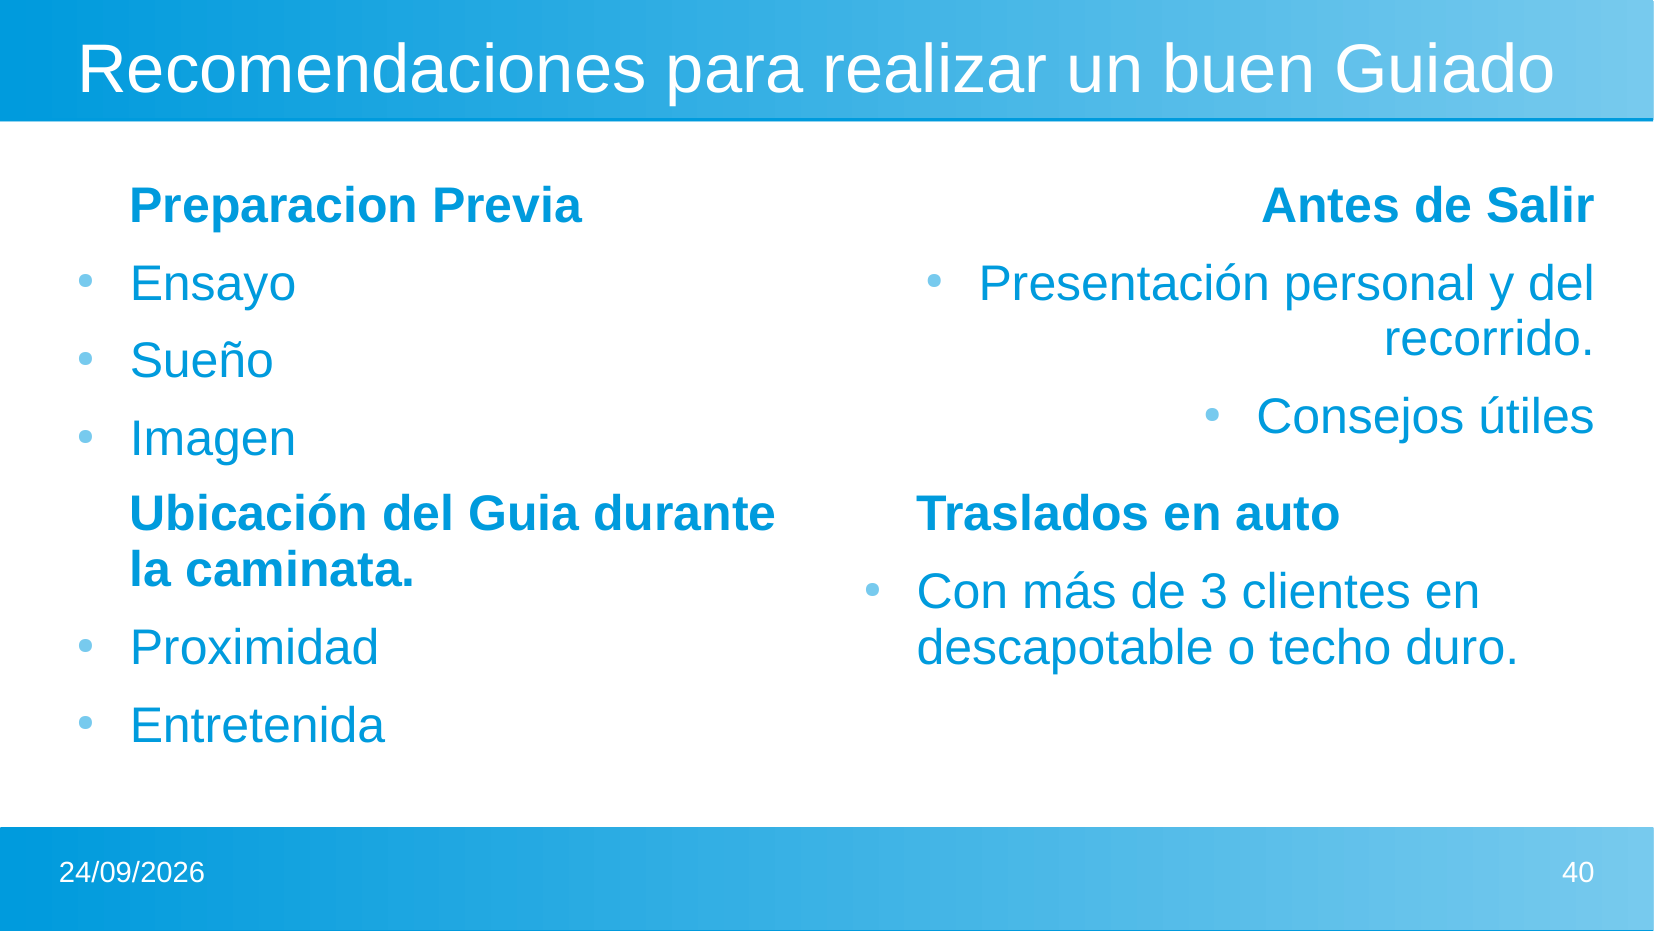

# Recomendaciones para realizar un buen Guiado
Preparacion Previa
Ensayo
Sueño
Imagen
Antes de Salir
Presentación personal y del recorrido.
Consejos útiles
Ubicación del Guia durante la caminata.
Proximidad
Entretenida
Traslados en auto
Con más de 3 clientes en descapotable o techo duro.
40